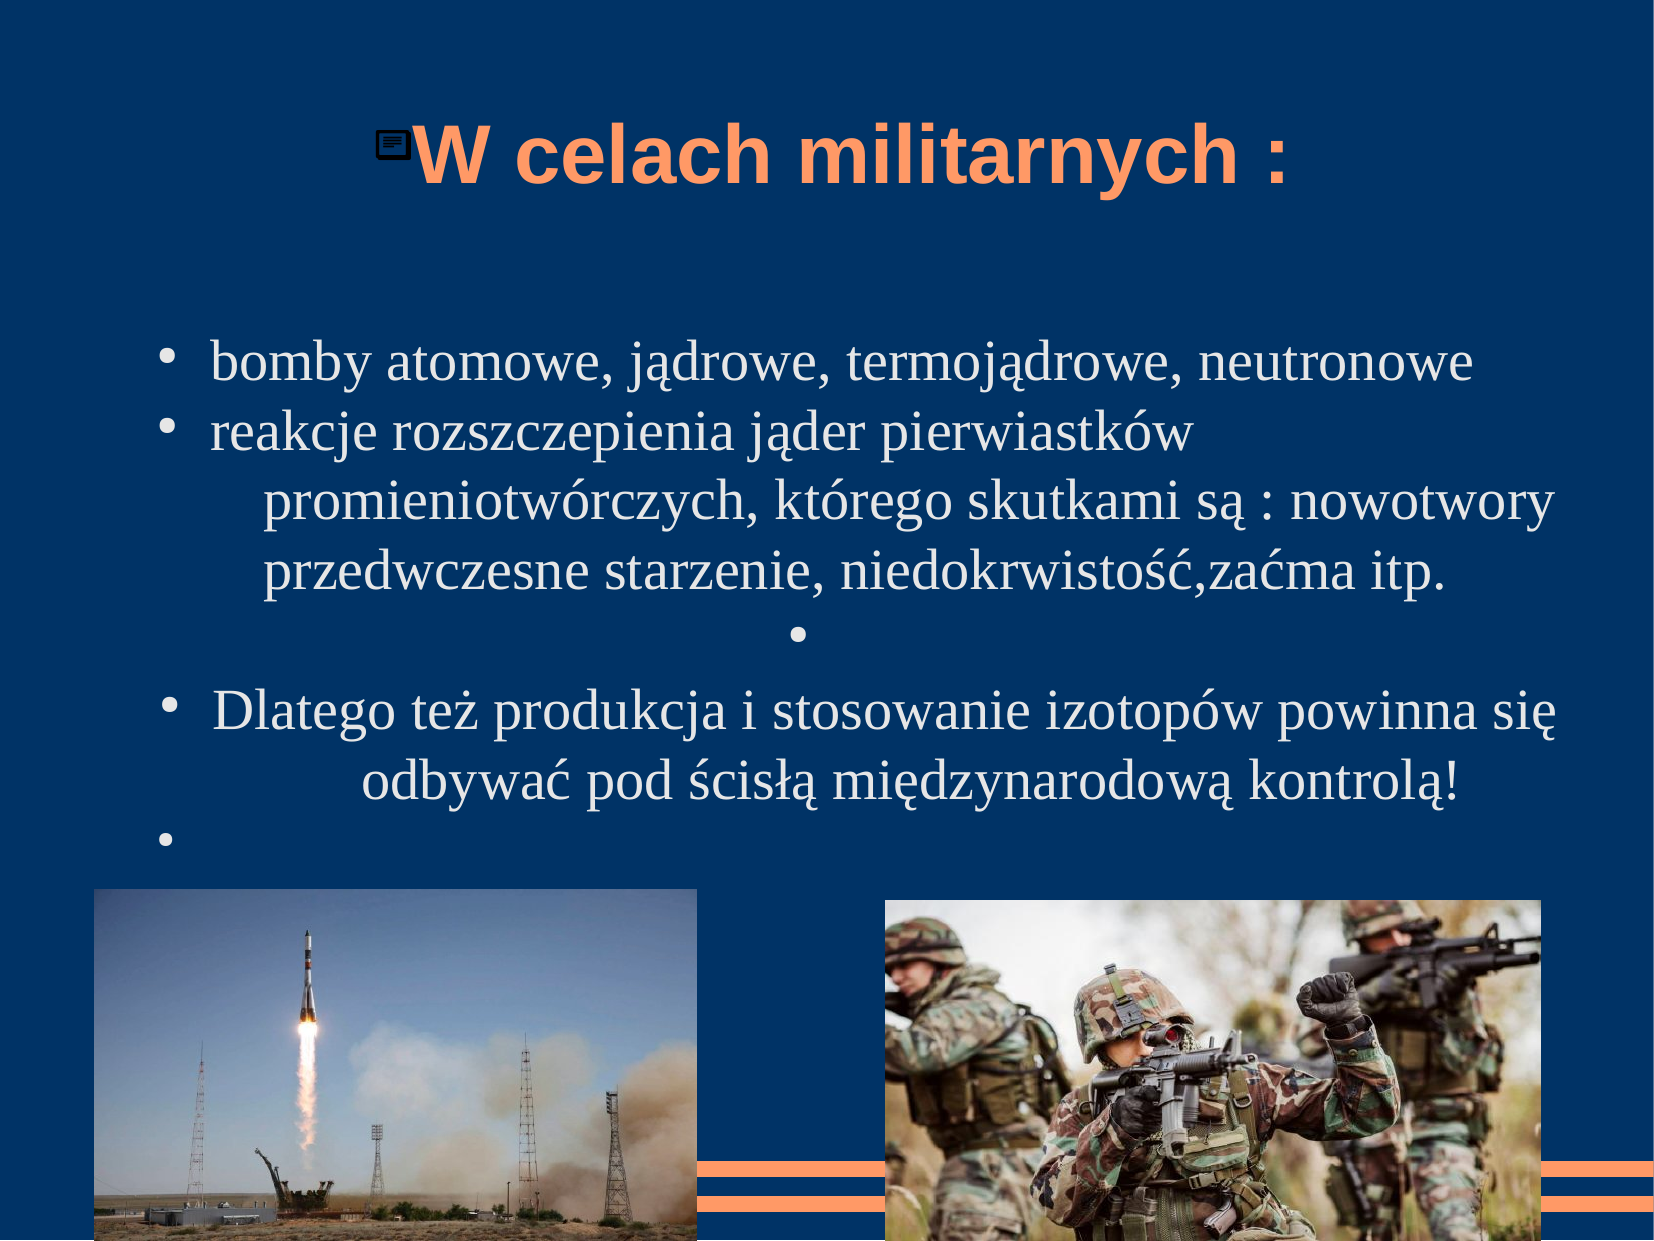

# W celach militarnych :
bomby atomowe, jądrowe, termojądrowe, neutronowe
reakcje rozszczepienia jąder pierwiastków promieniotwórczych, którego skutkami są : nowotwory przedwczesne starzenie, niedokrwistość,zaćma itp.
Dlatego też produkcja i stosowanie izotopów powinna się odbywać pod ścisłą międzynarodową kontrolą!